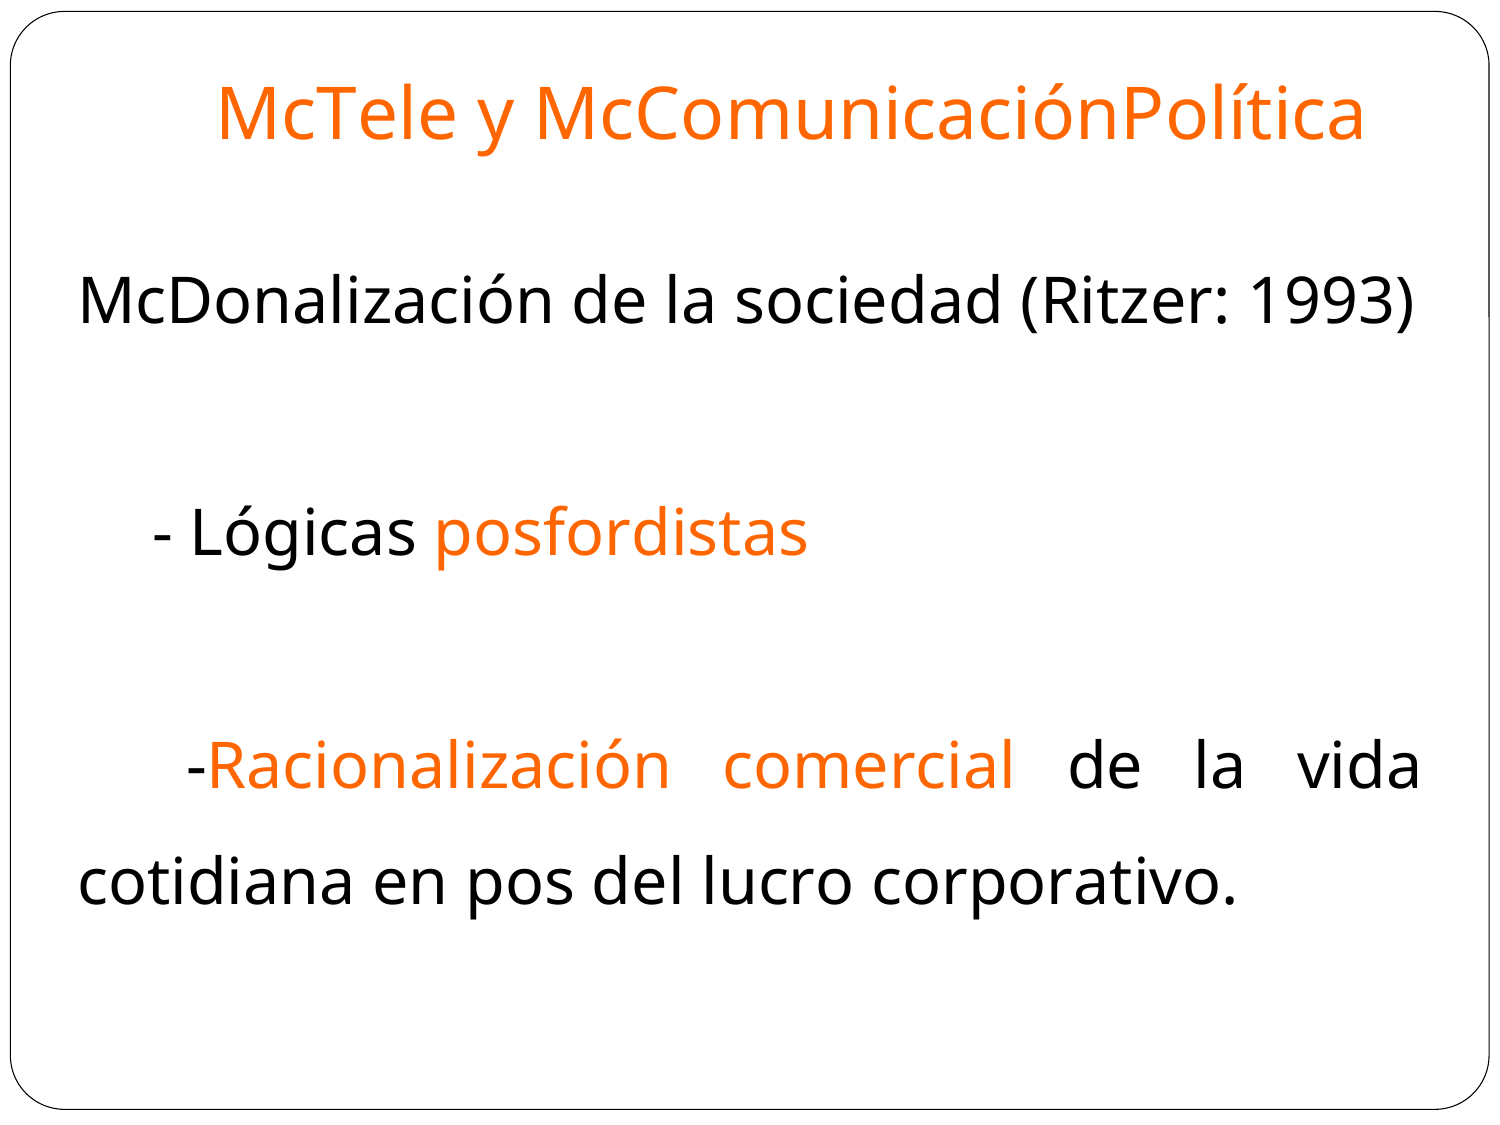

#
McTele y McComunicaciónPolítica
McDonalización de la sociedad (Ritzer: 1993)
	- Lógicas posfordistas
 	-Racionalización comercial de la vida cotidiana en pos del lucro corporativo.